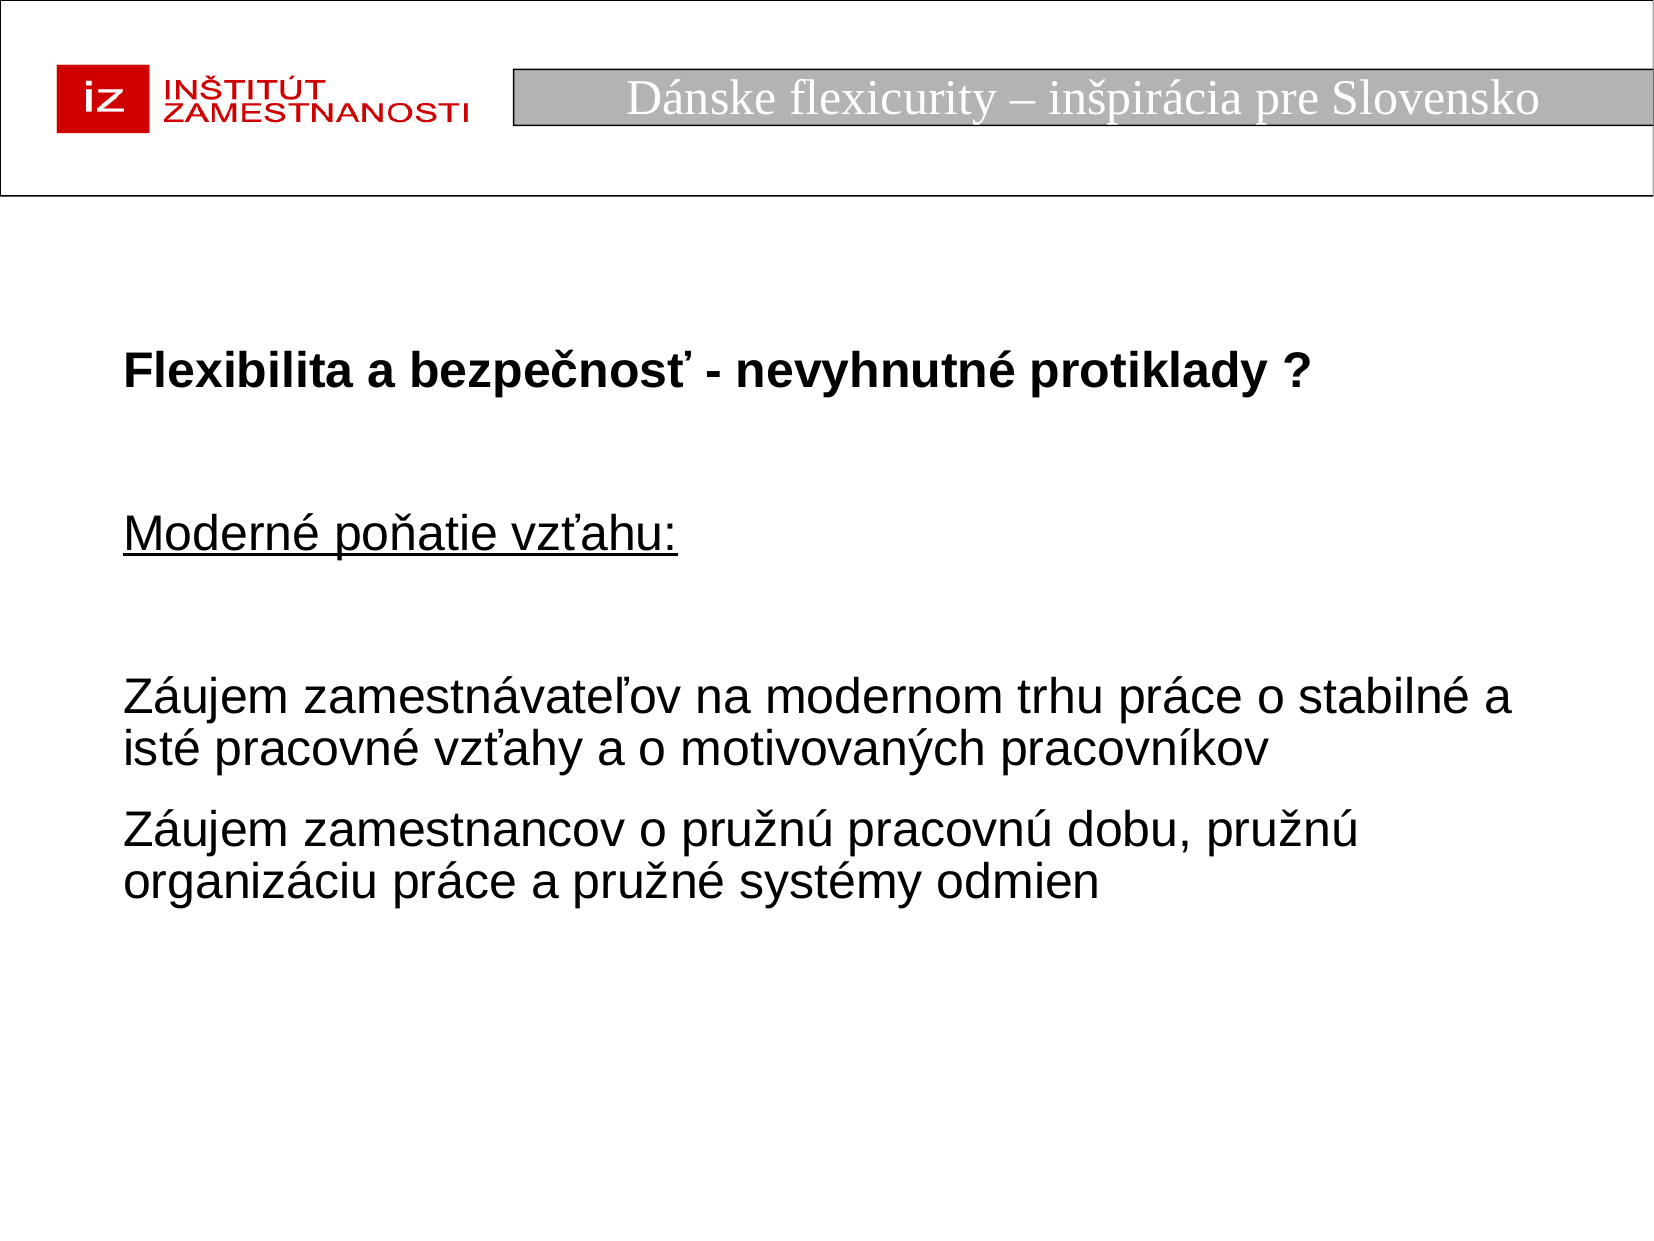

Dánske flexicurity – inšpirácia pre Slovensko
# Flexibilita a bezpečnosť - nevyhnutné protiklady ?
Moderné poňatie vzťahu:
Záujem zamestnávateľov na modernom trhu práce o stabilné a isté pracovné vzťahy a o motivovaných pracovníkov
Záujem zamestnancov o pružnú pracovnú dobu, pružnú organizáciu práce a pružné systémy odmien